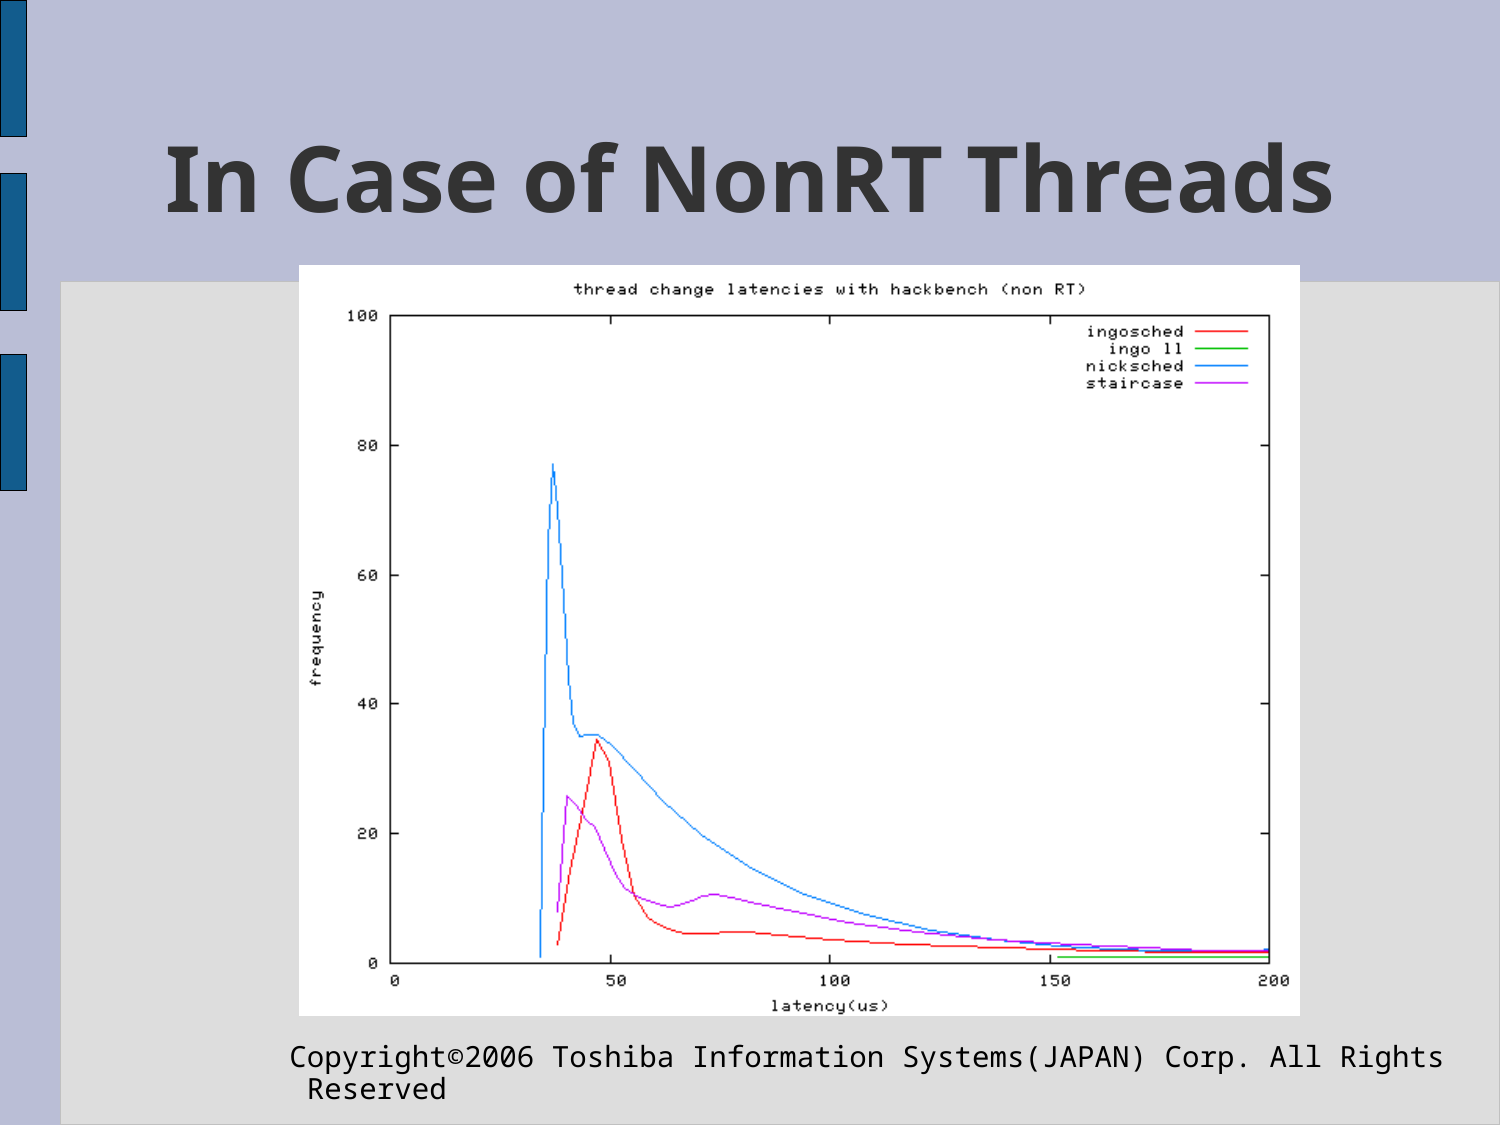

# In Case of NonRT Threads
Copyright©2006 Toshiba Information Systems(JAPAN) Corp. All Rights Reserved